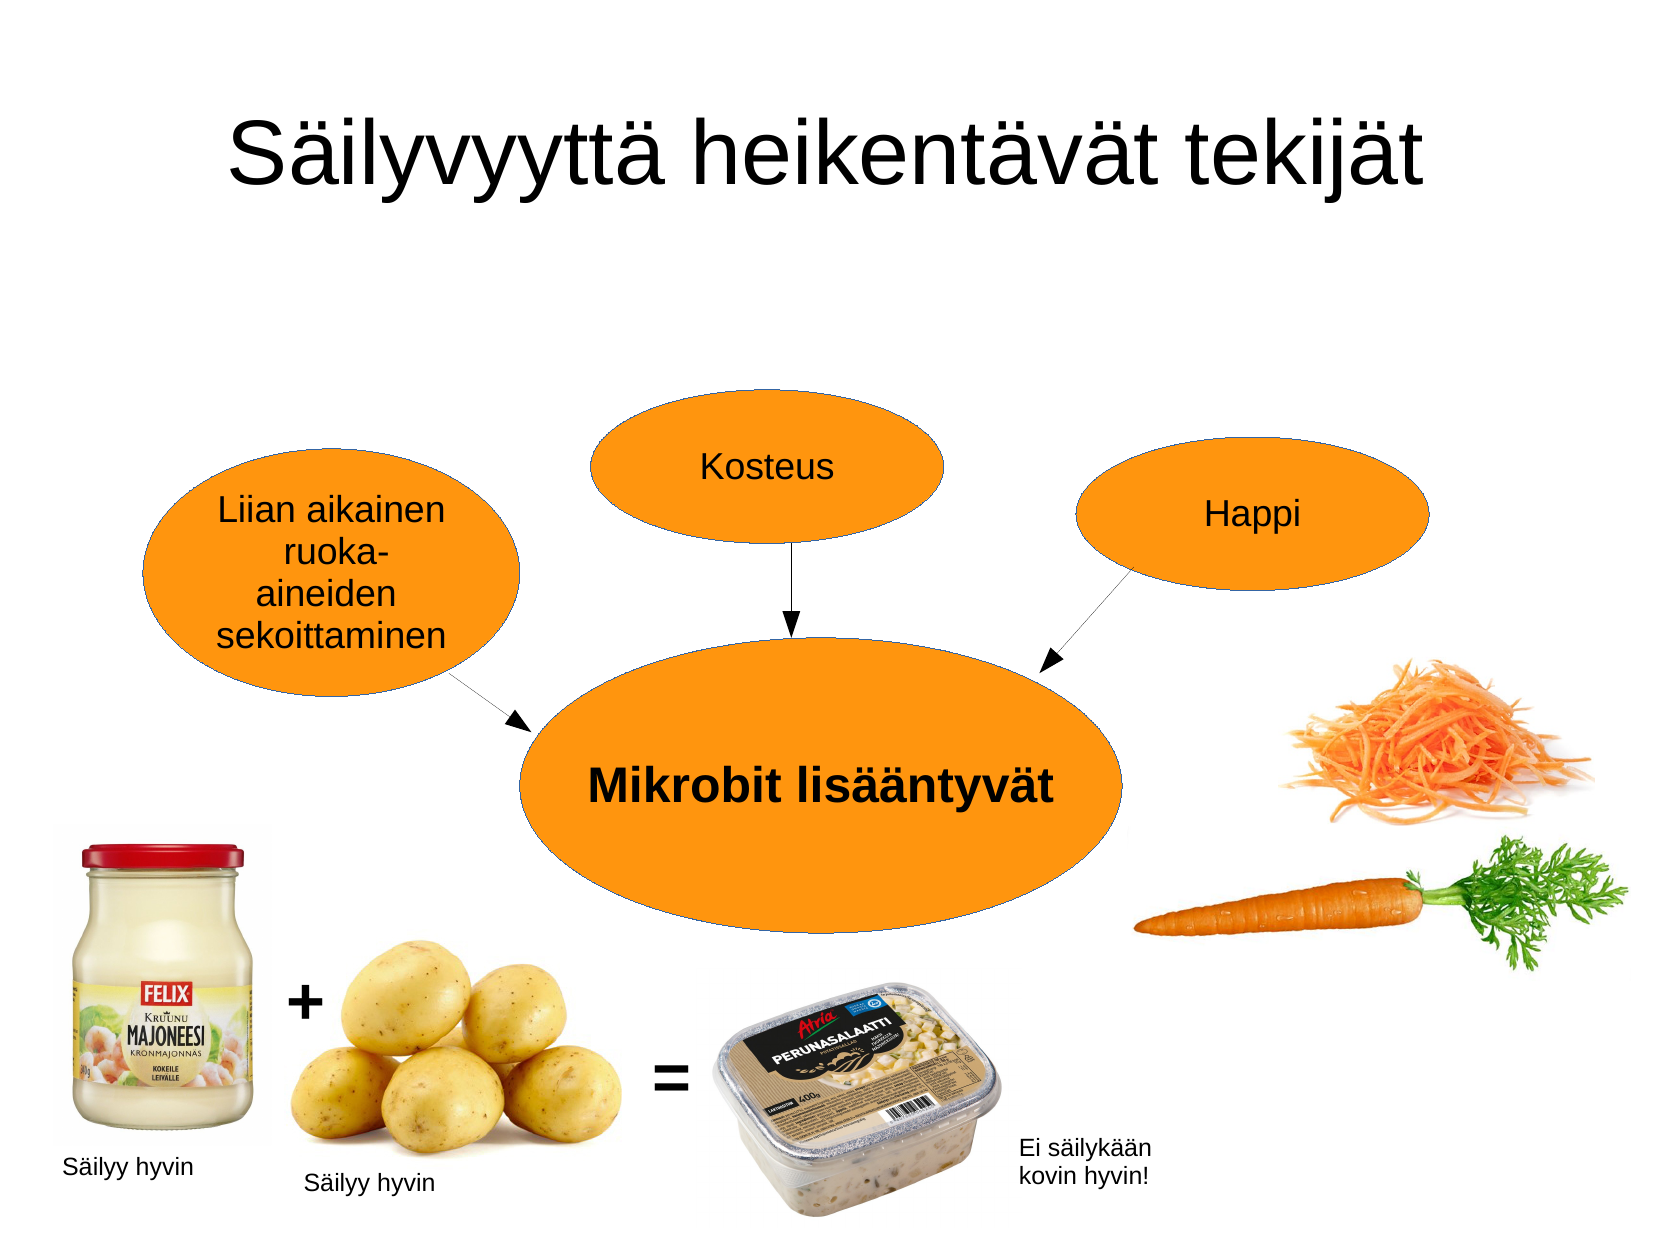

# Säilyvyyttä heikentävät tekijät
Kosteus
Happi
Liian aikainen
 ruoka-
aineiden
sekoittaminen
Mikrobit lisääntyvät
+
=
Ei säilykään kovin hyvin!
Säilyy hyvin
Säilyy hyvin